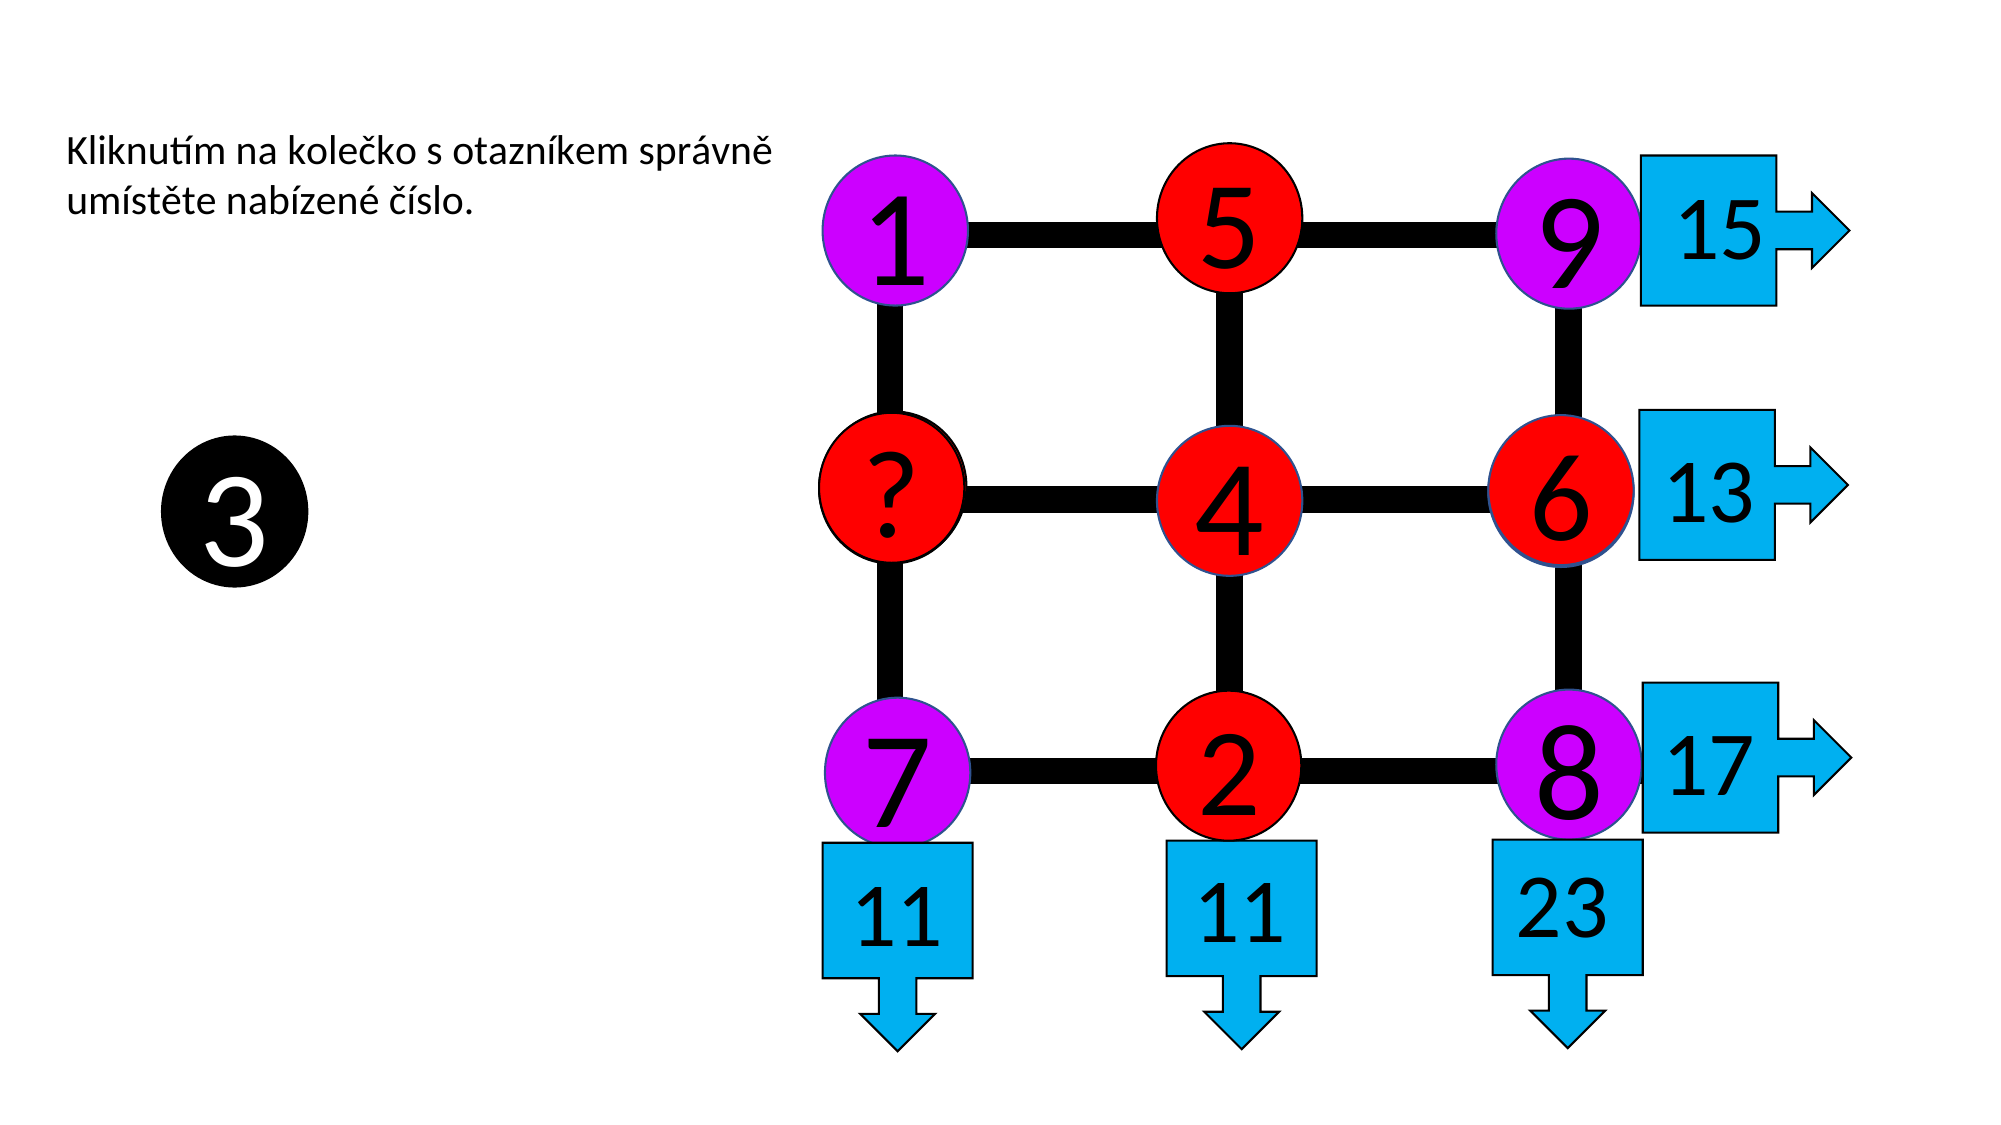

Kliknutím na kolečko s otazníkem správně
umístěte nabízené číslo.
5
1
9
15
3
?
6
6
13
4
3
8
2
17
7
23
11
11